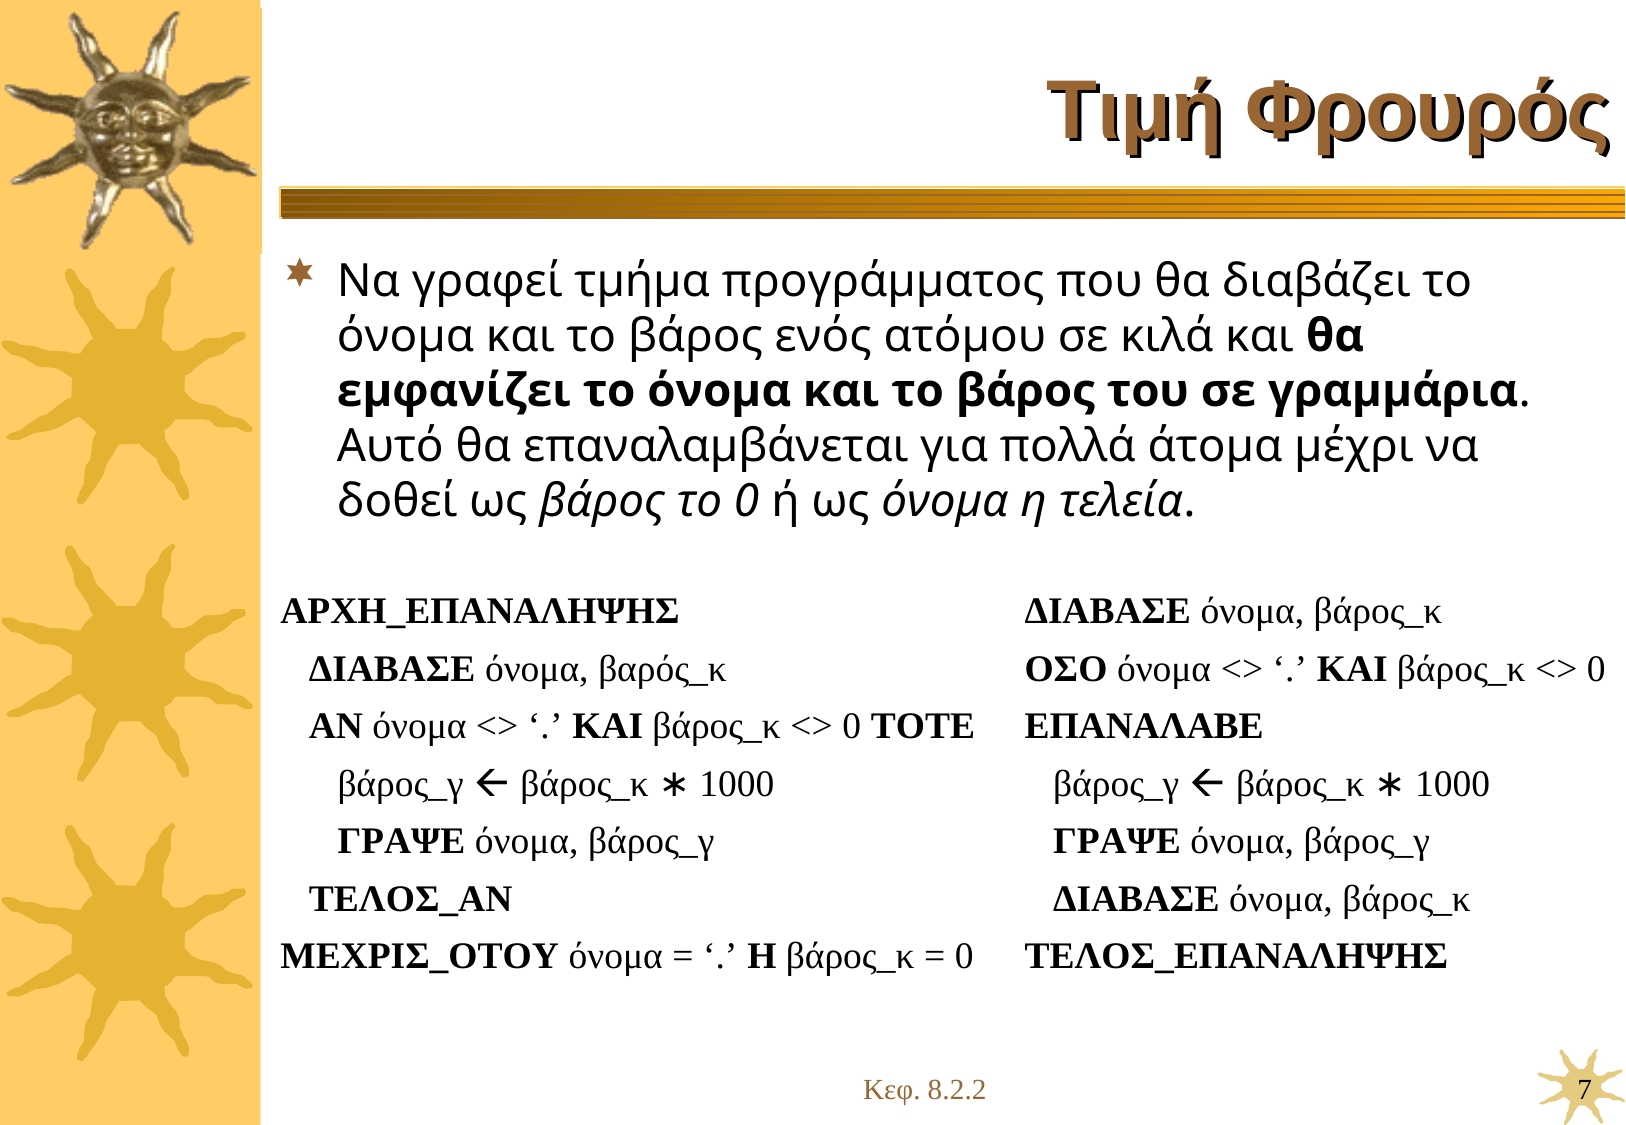

Τιμή Φρουρός
Να γραφεί τμήμα προγράμματος που θα διαβάζει το όνομα και το βάρος ενός ατόμου σε κιλά και θα εμφανίζει το όνομα και το βάρος του σε γραμμάρια.
Αυτό θα επαναλαμβάνεται για πολλά άτομα μέχρι να δοθεί ως βάρος το 0 ή ως όνομα η τελεία.
ΑΡΧΗ_ΕΠΑΝΑΛΗΨΗΣ
 ΔΙΑΒΑΣΕ όνομα, βαρός_κ
 ΑΝ όνομα <> ‘.’ ΚΑΙ βάρος_κ <> 0 ΤΟΤΕ
 βάρος_γ  βάρος_κ ∗ 1000
 ΓΡΑΨΕ όνομα, βάρος_γ
 ΤΕΛΟΣ_ΑΝ
ΜΕΧΡΙΣ_ΟΤΟΥ όνομα = ‘.’ Η βάρος_κ = 0
ΔΙΑΒΑΣΕ όνομα, βάρος_κ
ΟΣΟ όνομα <> ‘.’ ΚΑΙ βάρος_κ <> 0
ΕΠΑΝΑΛΑΒΕ
 βάρος_γ  βάρος_κ ∗ 1000
 ΓΡΑΨΕ όνομα, βάρος_γ
 ΔΙΑΒΑΣΕ όνομα, βάρος_κ
ΤΕΛΟΣ_ΕΠΑΝΑΛΗΨΗΣ
Κεφ. 8.2.2
7